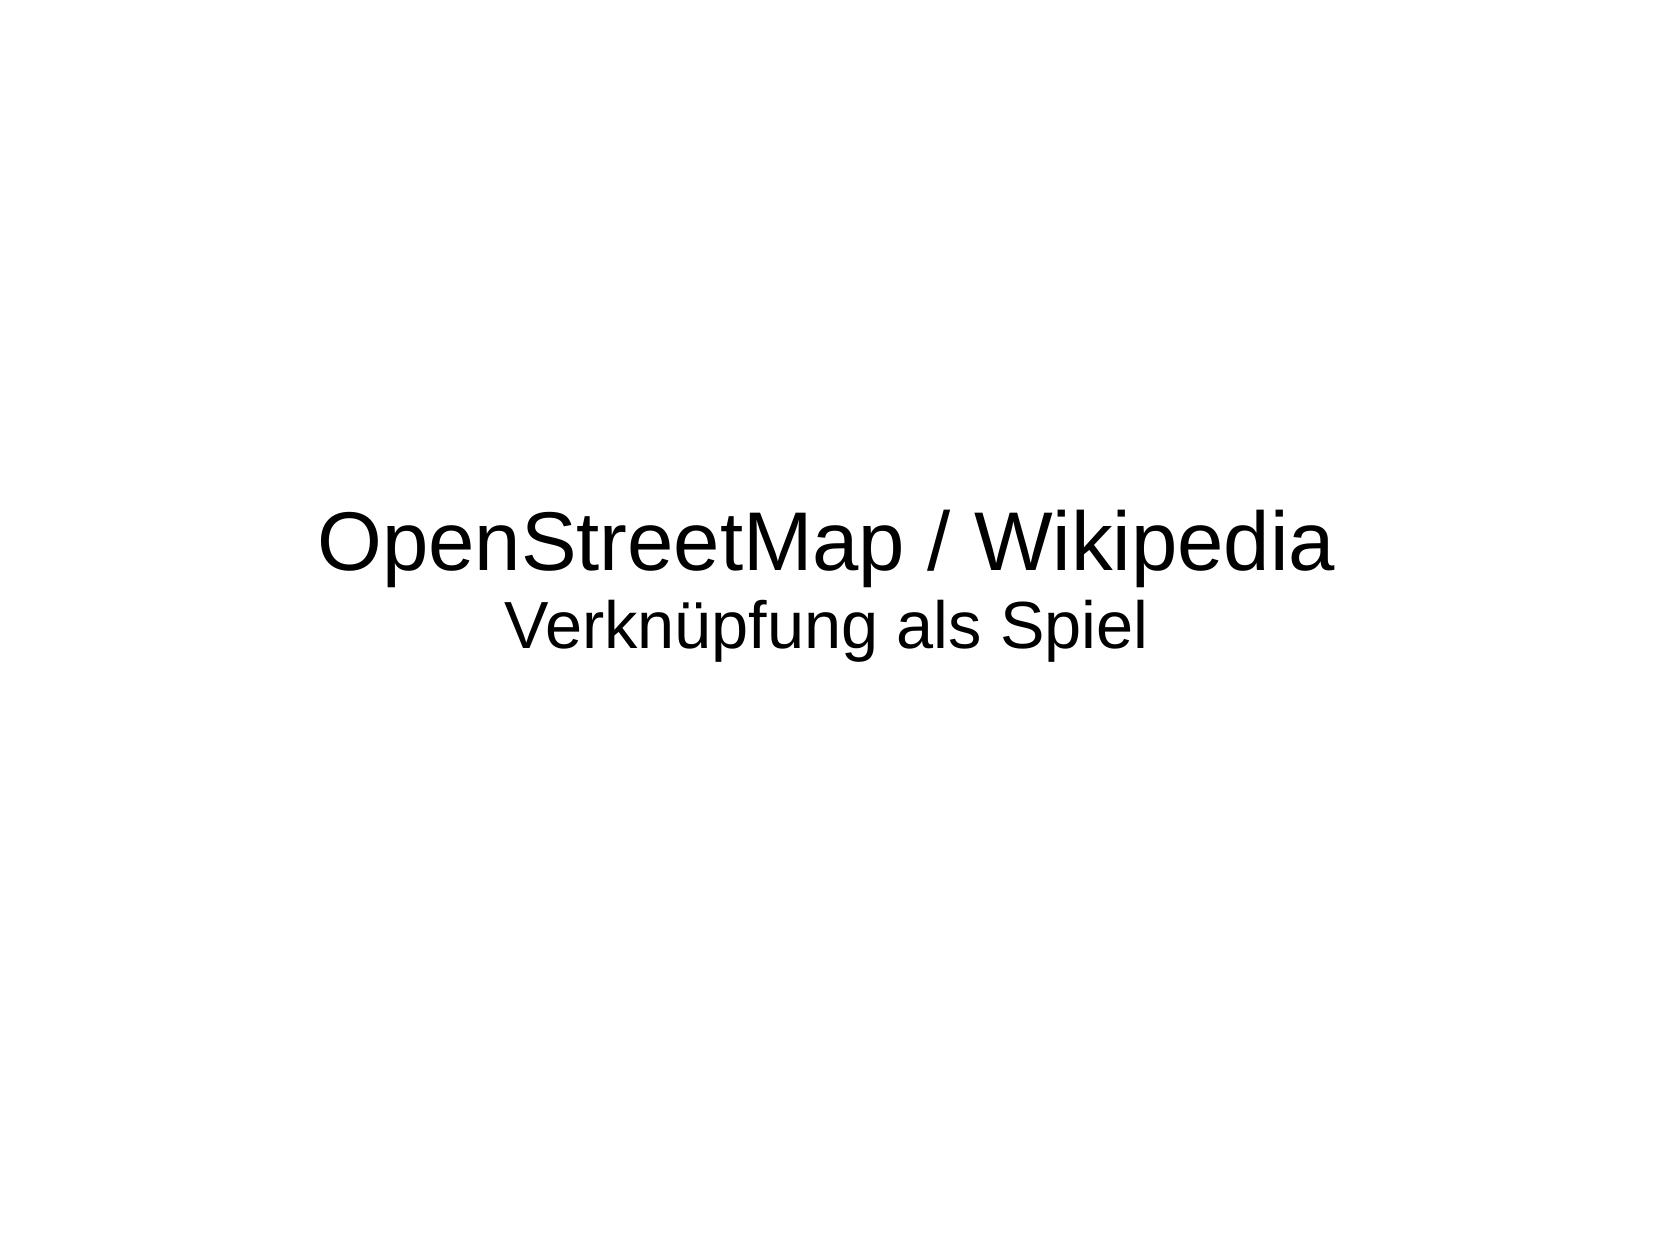

# OpenStreetMap / Wikipedia
Verknüpfung als Spiel